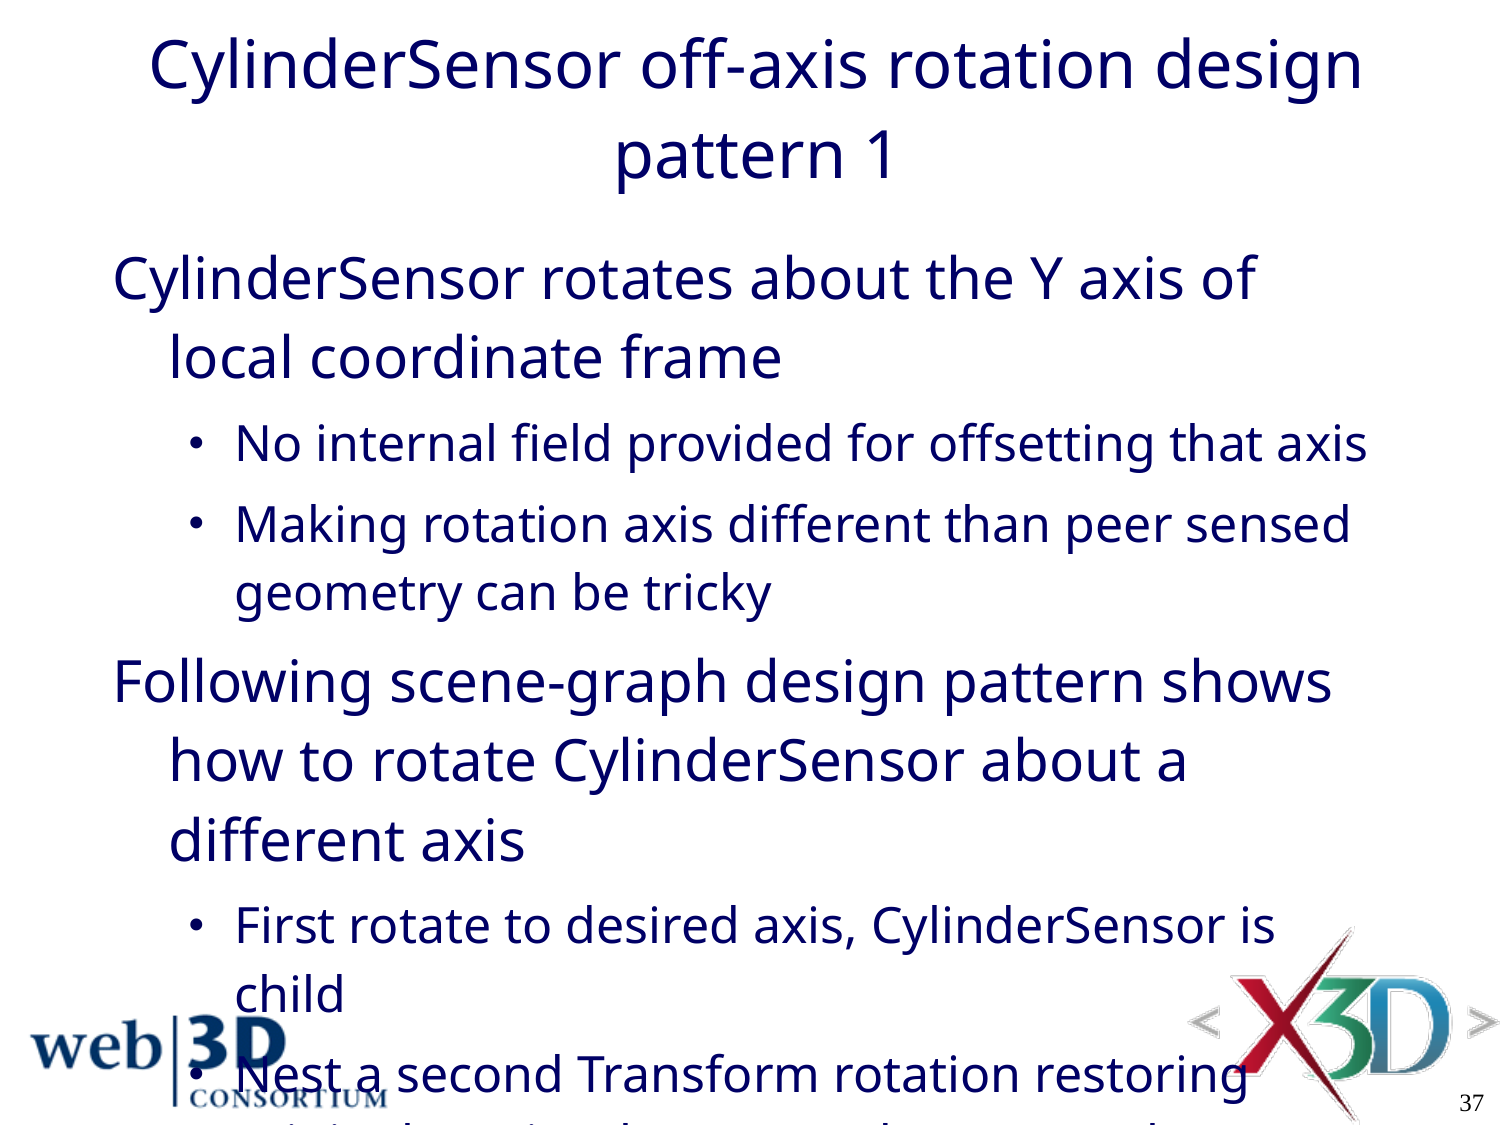

# CylinderSensor off-axis rotation design pattern 1
CylinderSensor rotates about the Y axis of local coordinate frame
No internal field provided for offsetting that axis
Making rotation axis different than peer sensed geometry can be tricky
Following scene-graph design pattern shows how to rotate CylinderSensor about a different axis
First rotate to desired axis, CylinderSensor is child
Nest a second Transform rotation restoring original Y-axis, place sensed geometry here as child